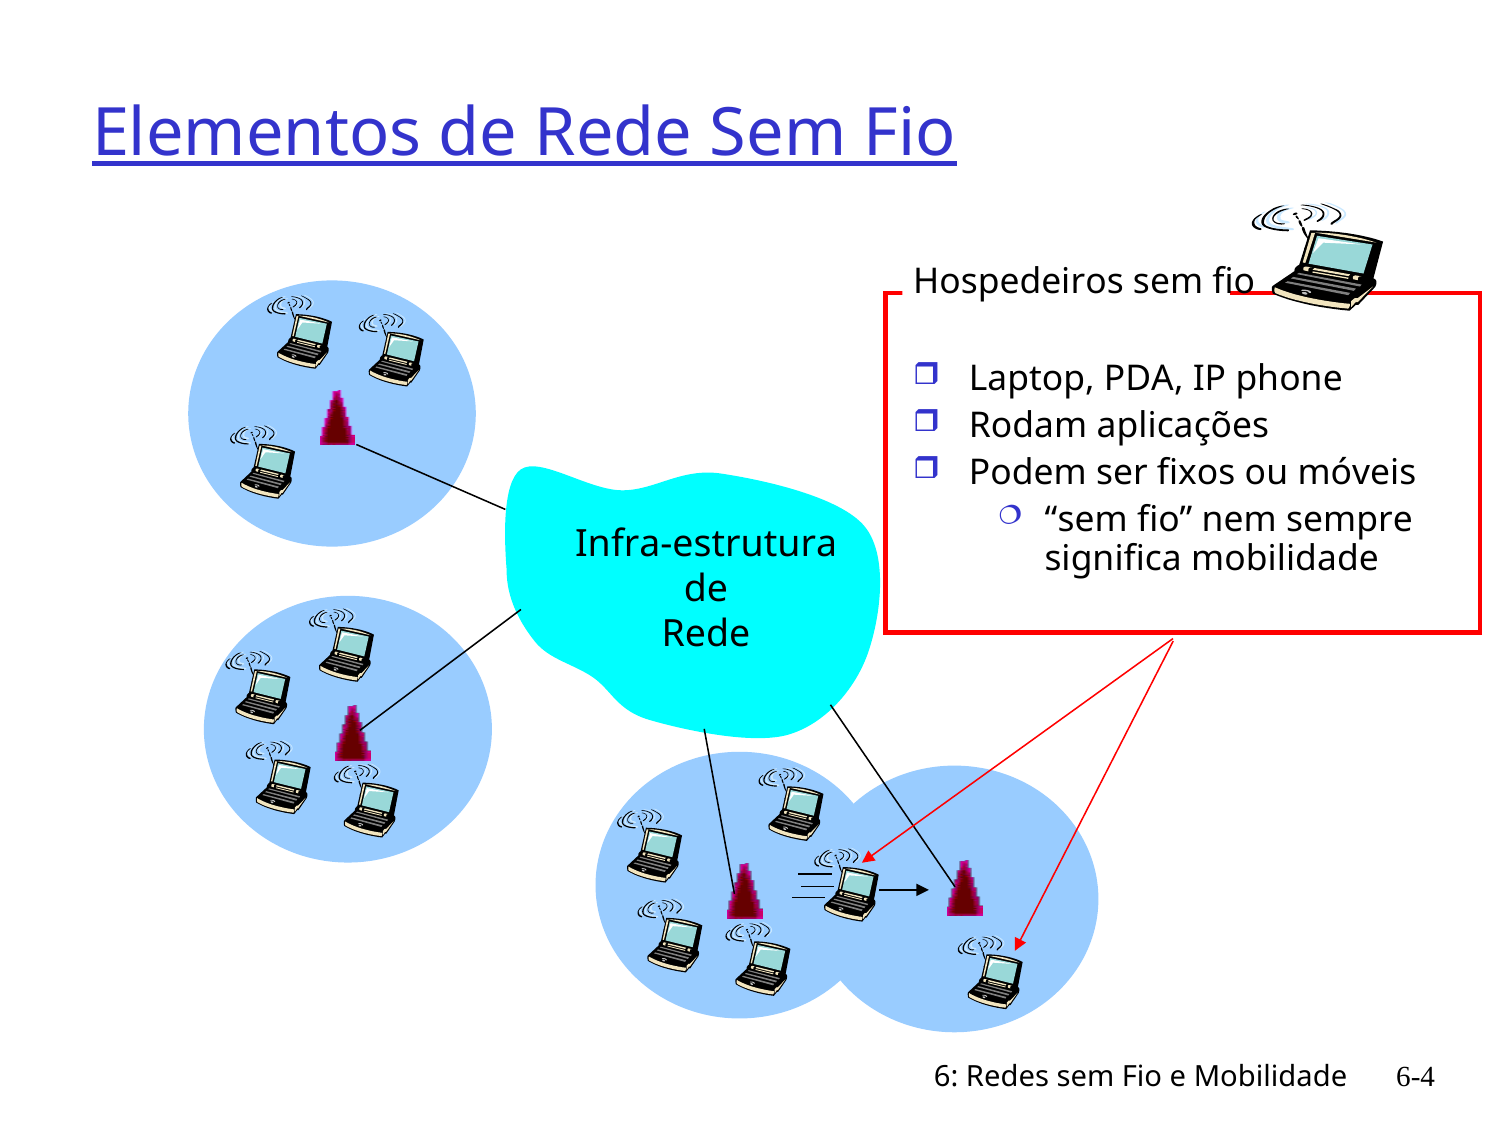

Elementos de Rede Sem Fio
Hospedeiros sem fio
Laptop, PDA, IP phone
Rodam aplicações
Podem ser fixos ou móveis
“sem fio” nem sempre significa mobilidade
Infra-estrutura
de
Rede
6: Redes sem Fio e Mobilidade